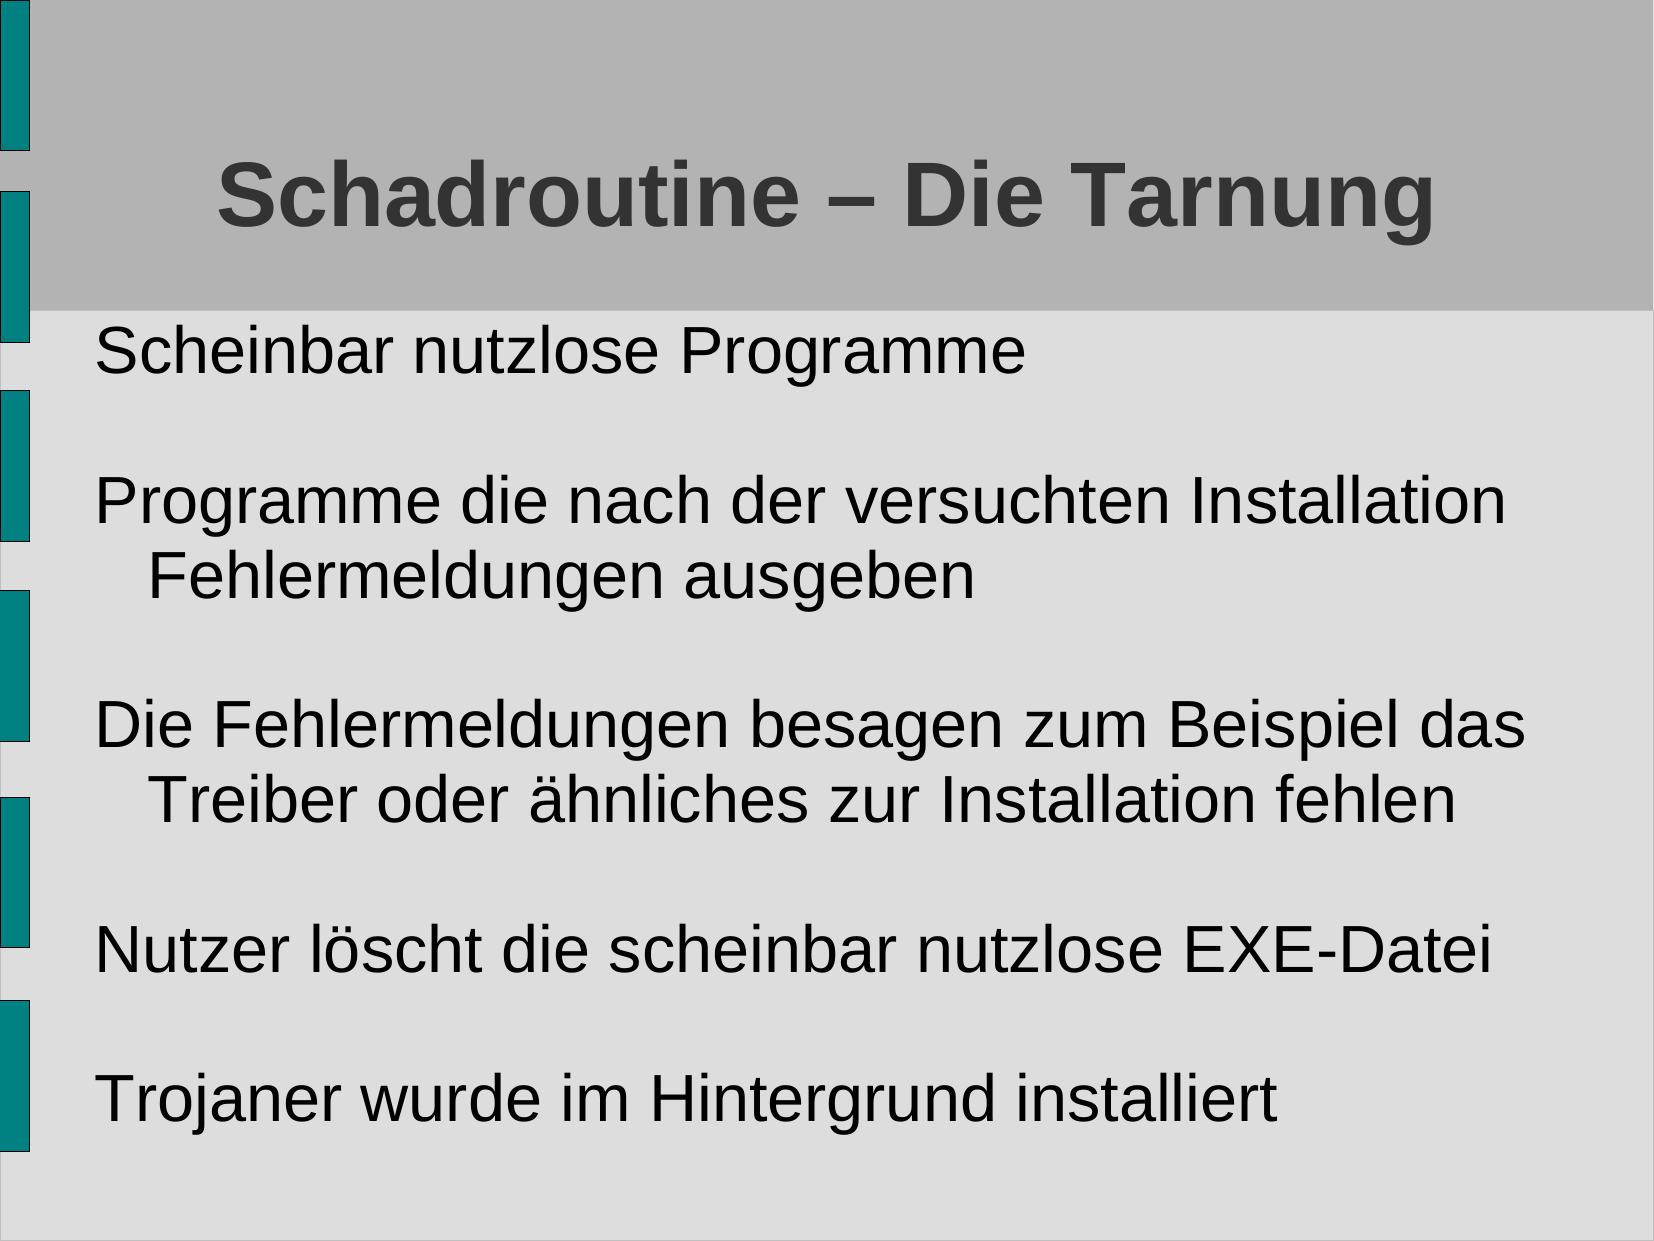

# Schadroutine – Die Tarnung
Scheinbar nutzlose Programme
Programme die nach der versuchten Installation Fehlermeldungen ausgeben
Die Fehlermeldungen besagen zum Beispiel das Treiber oder ähnliches zur Installation fehlen
Nutzer löscht die scheinbar nutzlose EXE-Datei
Trojaner wurde im Hintergrund installiert